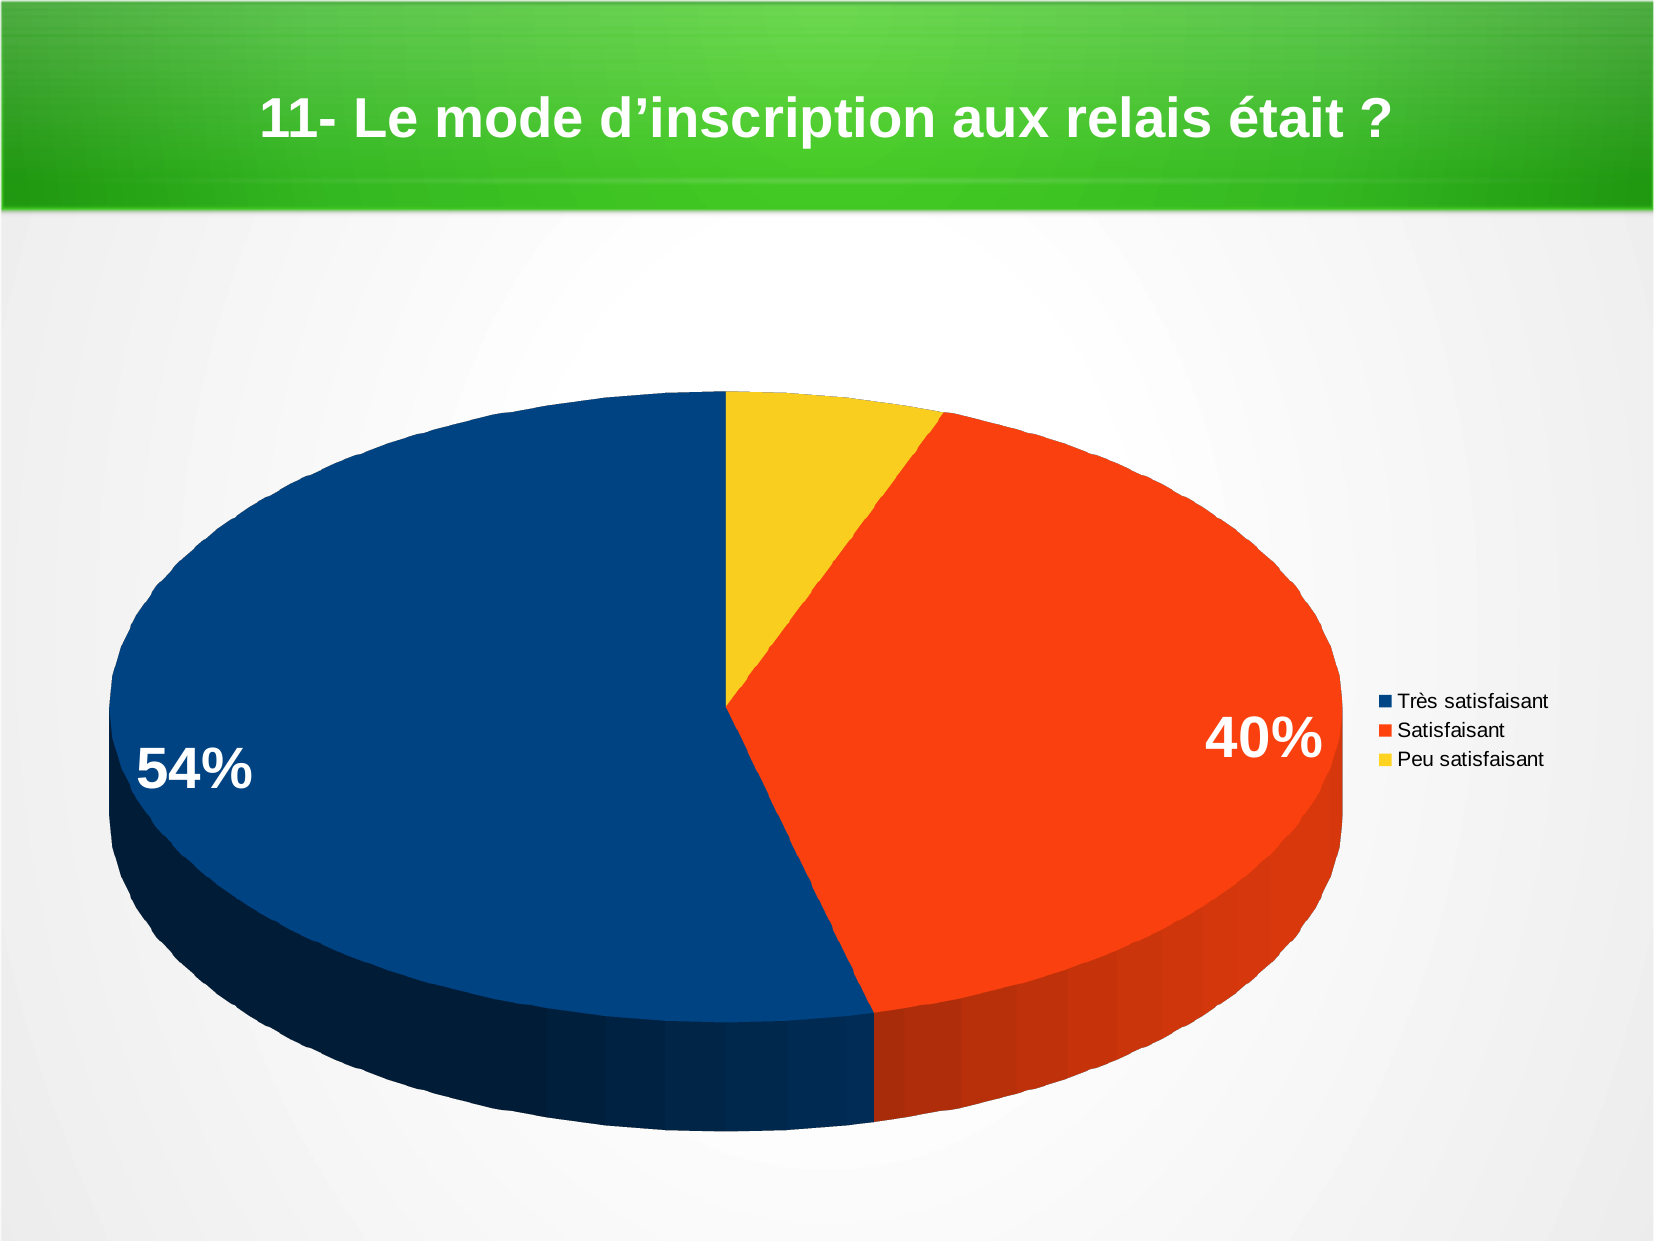

# 11- Le mode d’inscription aux relais était ?
[unsupported chart]